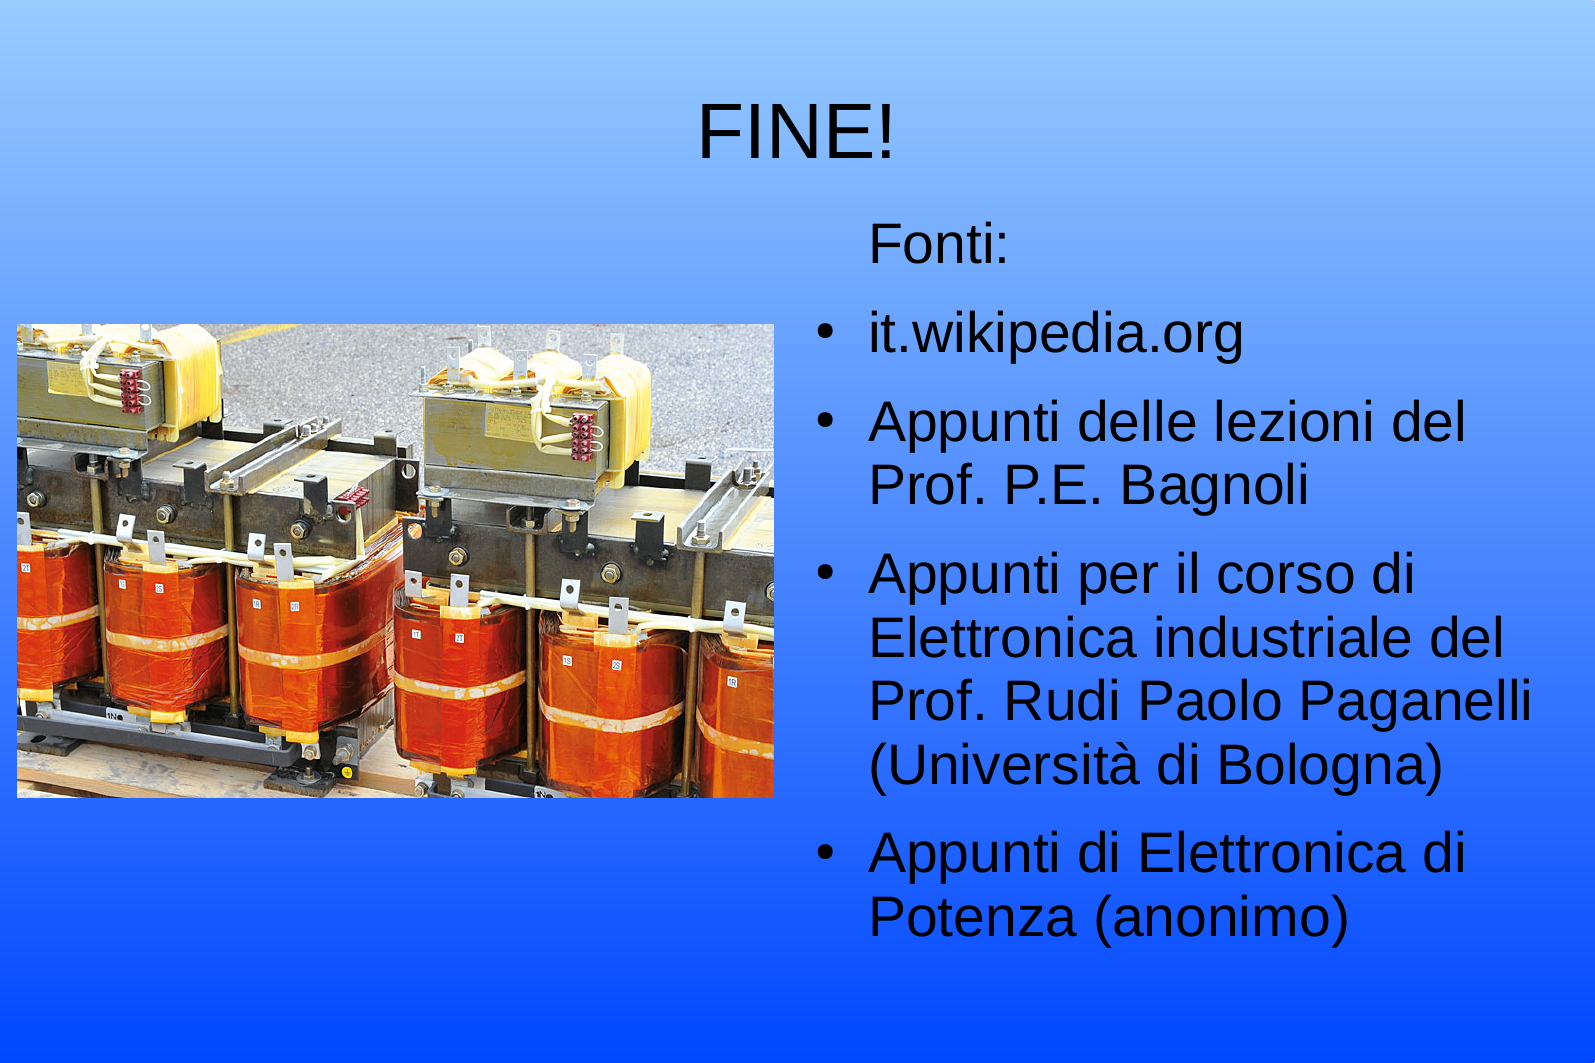

# FINE!
Fonti:
it.wikipedia.org
Appunti delle lezioni del Prof. P.E. Bagnoli
Appunti per il corso di Elettronica industriale del Prof. Rudi Paolo Paganelli (Università di Bologna)
Appunti di Elettronica di Potenza (anonimo)